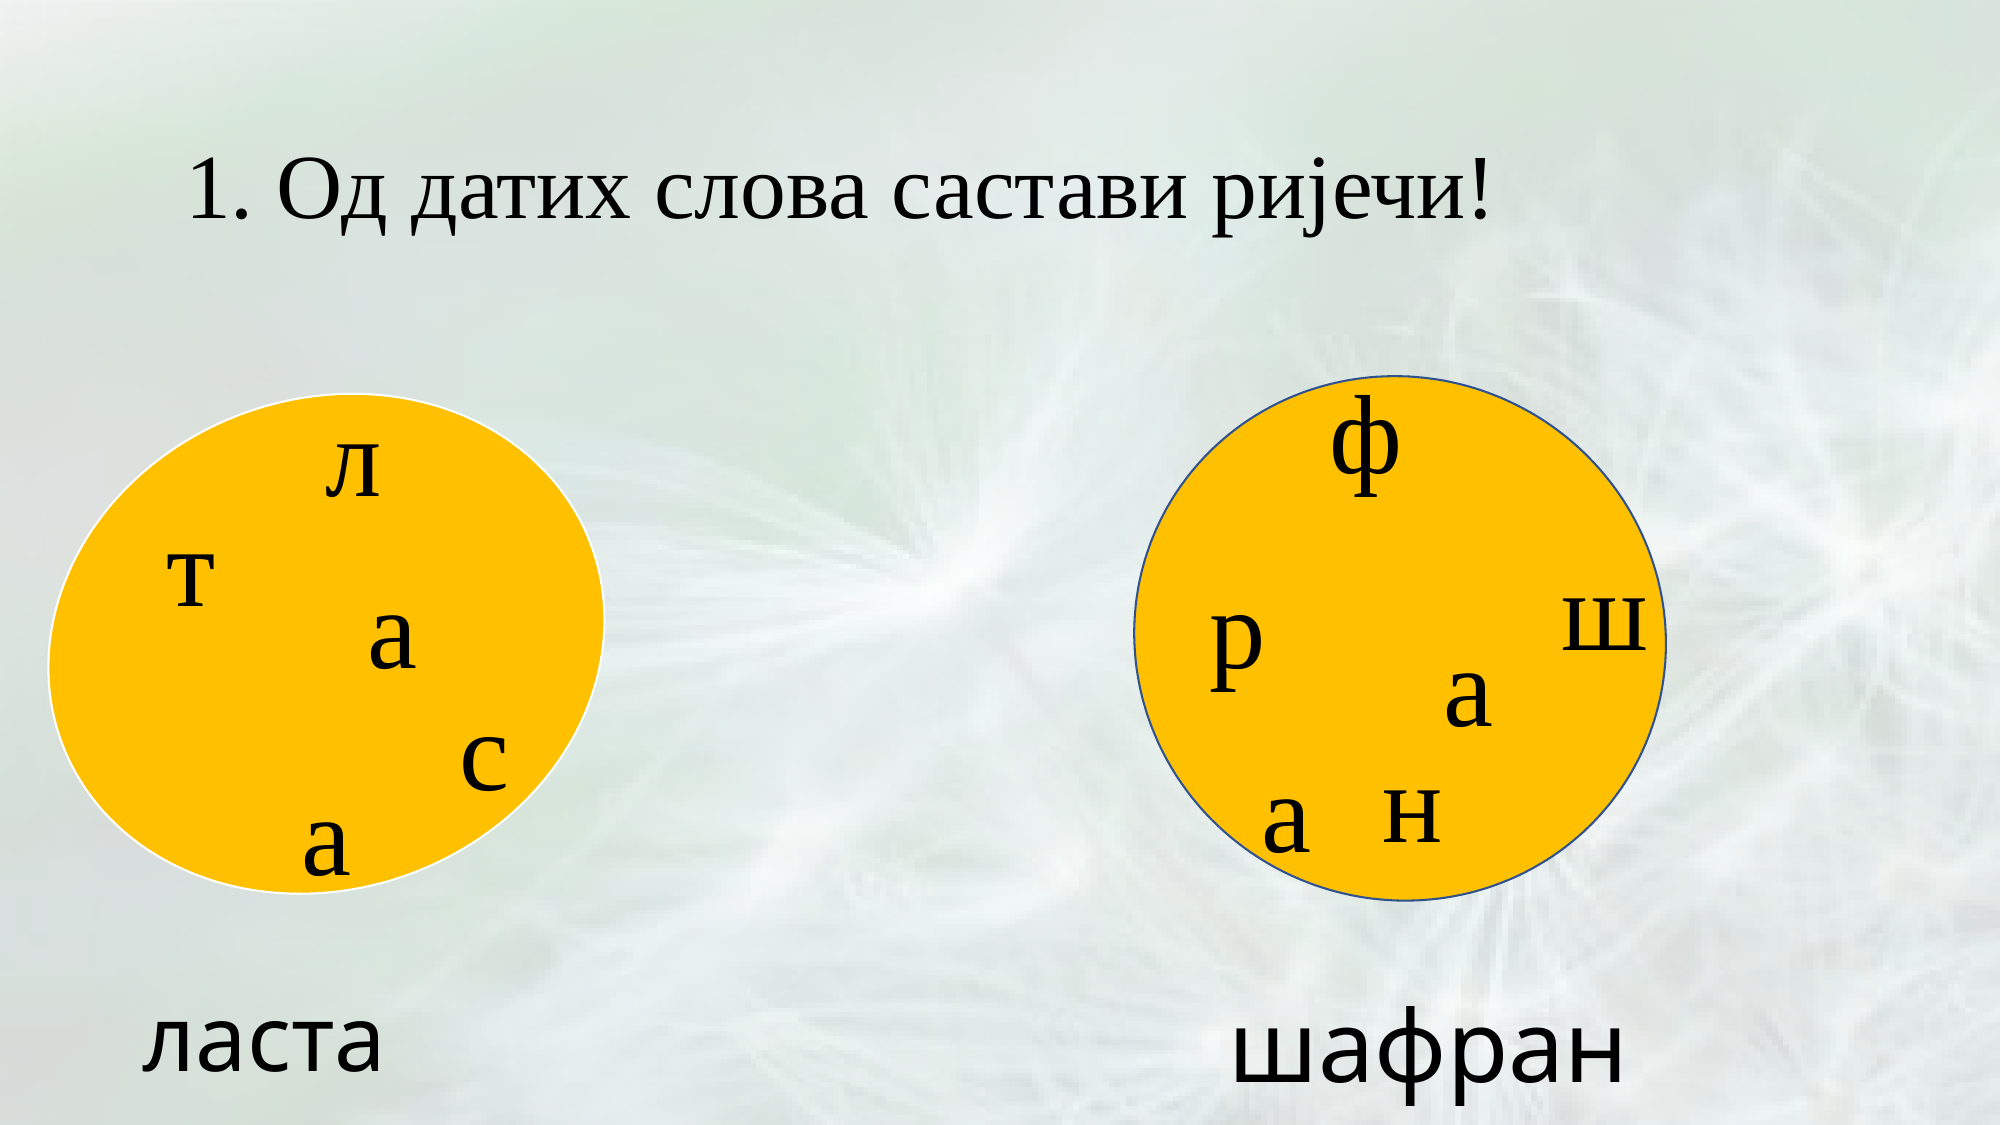

# 1. Од датих слова састави ријечи!
ф
л
т
ш
а
р
а
с
н
а
а
ласта
шафран